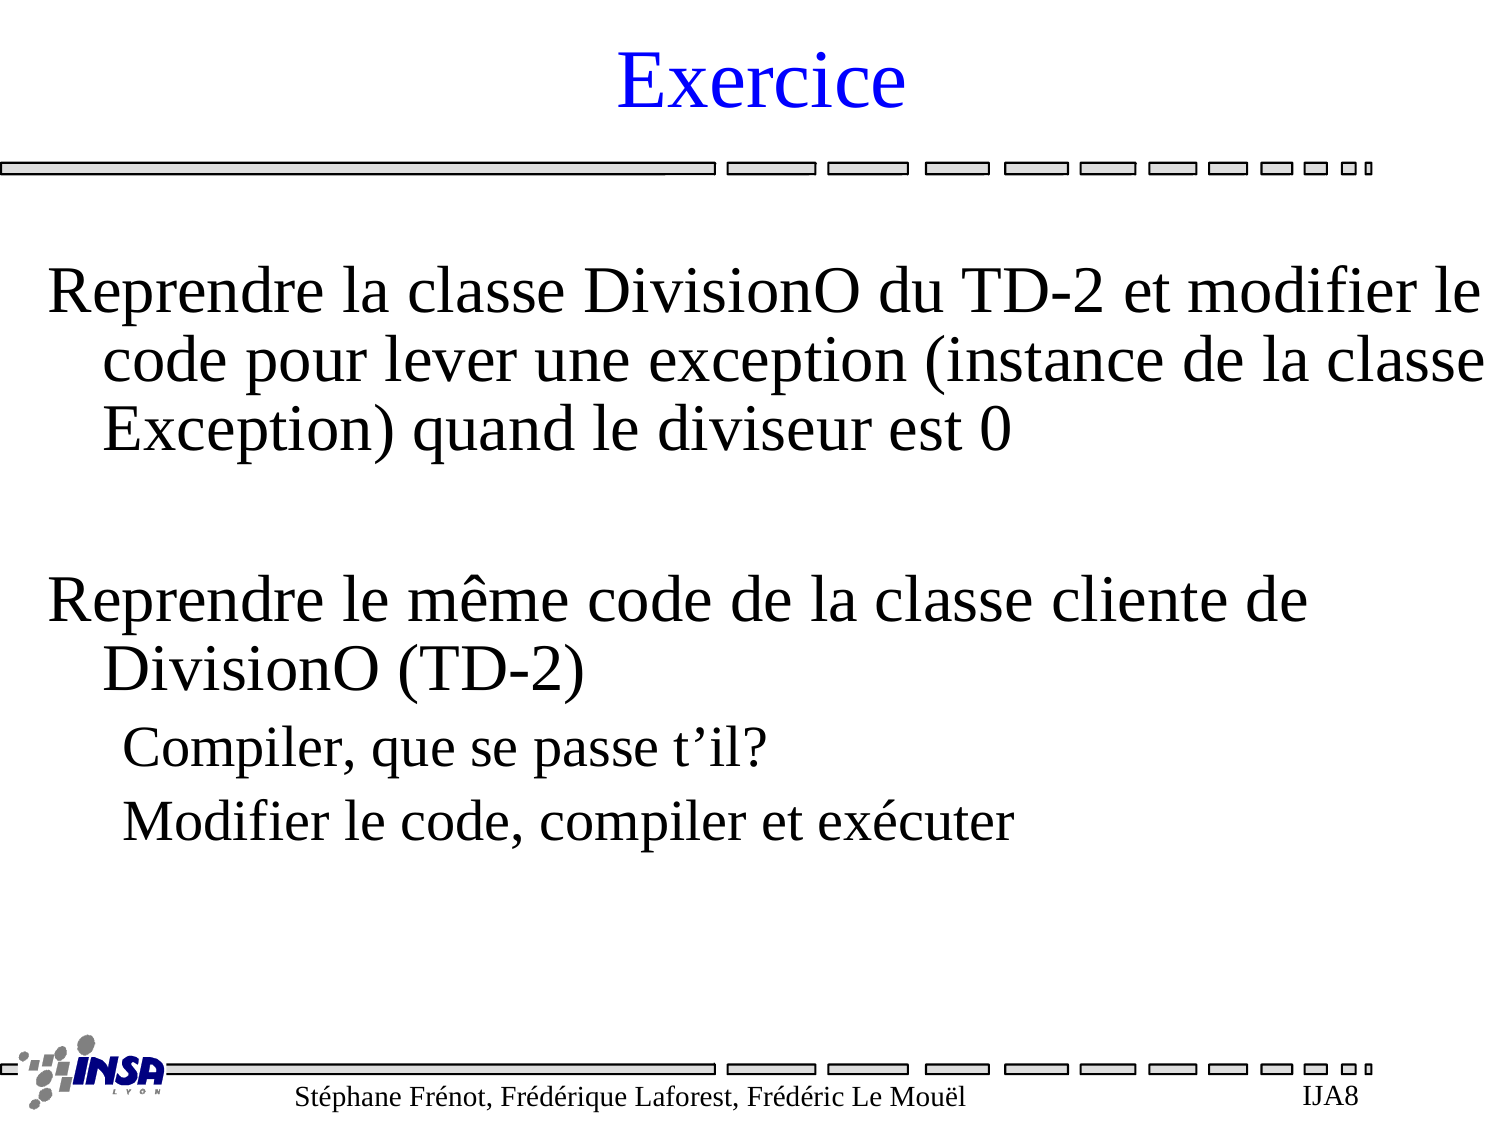

# Exercice
Reprendre la classe DivisionO du TD-2 et modifier le code pour lever une exception (instance de la classe Exception) quand le diviseur est 0
Reprendre le même code de la classe cliente de DivisionO (TD-2)
Compiler, que se passe t’il?
Modifier le code, compiler et exécuter